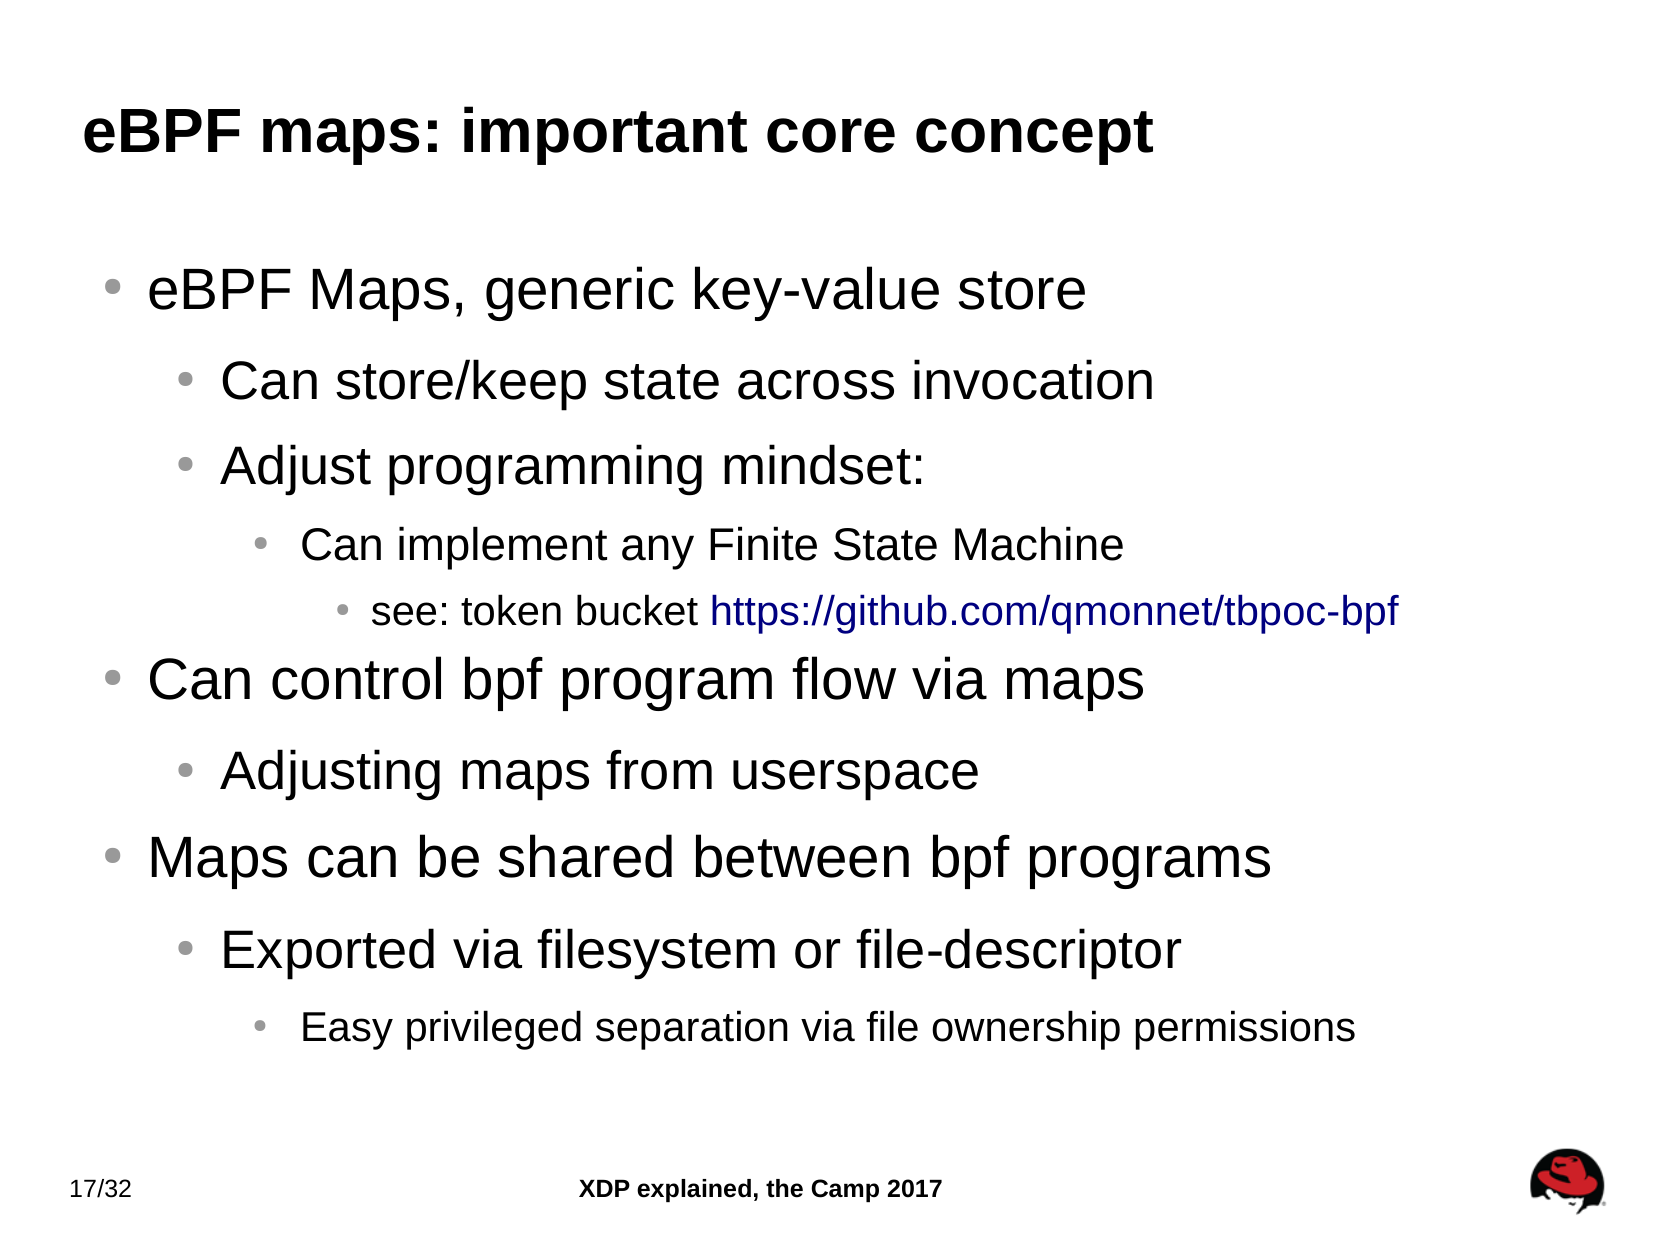

# eBPF maps: important core concept
eBPF Maps, generic key-value store
Can store/keep state across invocation
Adjust programming mindset:
Can implement any Finite State Machine
see: token bucket https://github.com/qmonnet/tbpoc-bpf
Can control bpf program flow via maps
Adjusting maps from userspace
Maps can be shared between bpf programs
Exported via filesystem or file-descriptor
Easy privileged separation via file ownership permissions